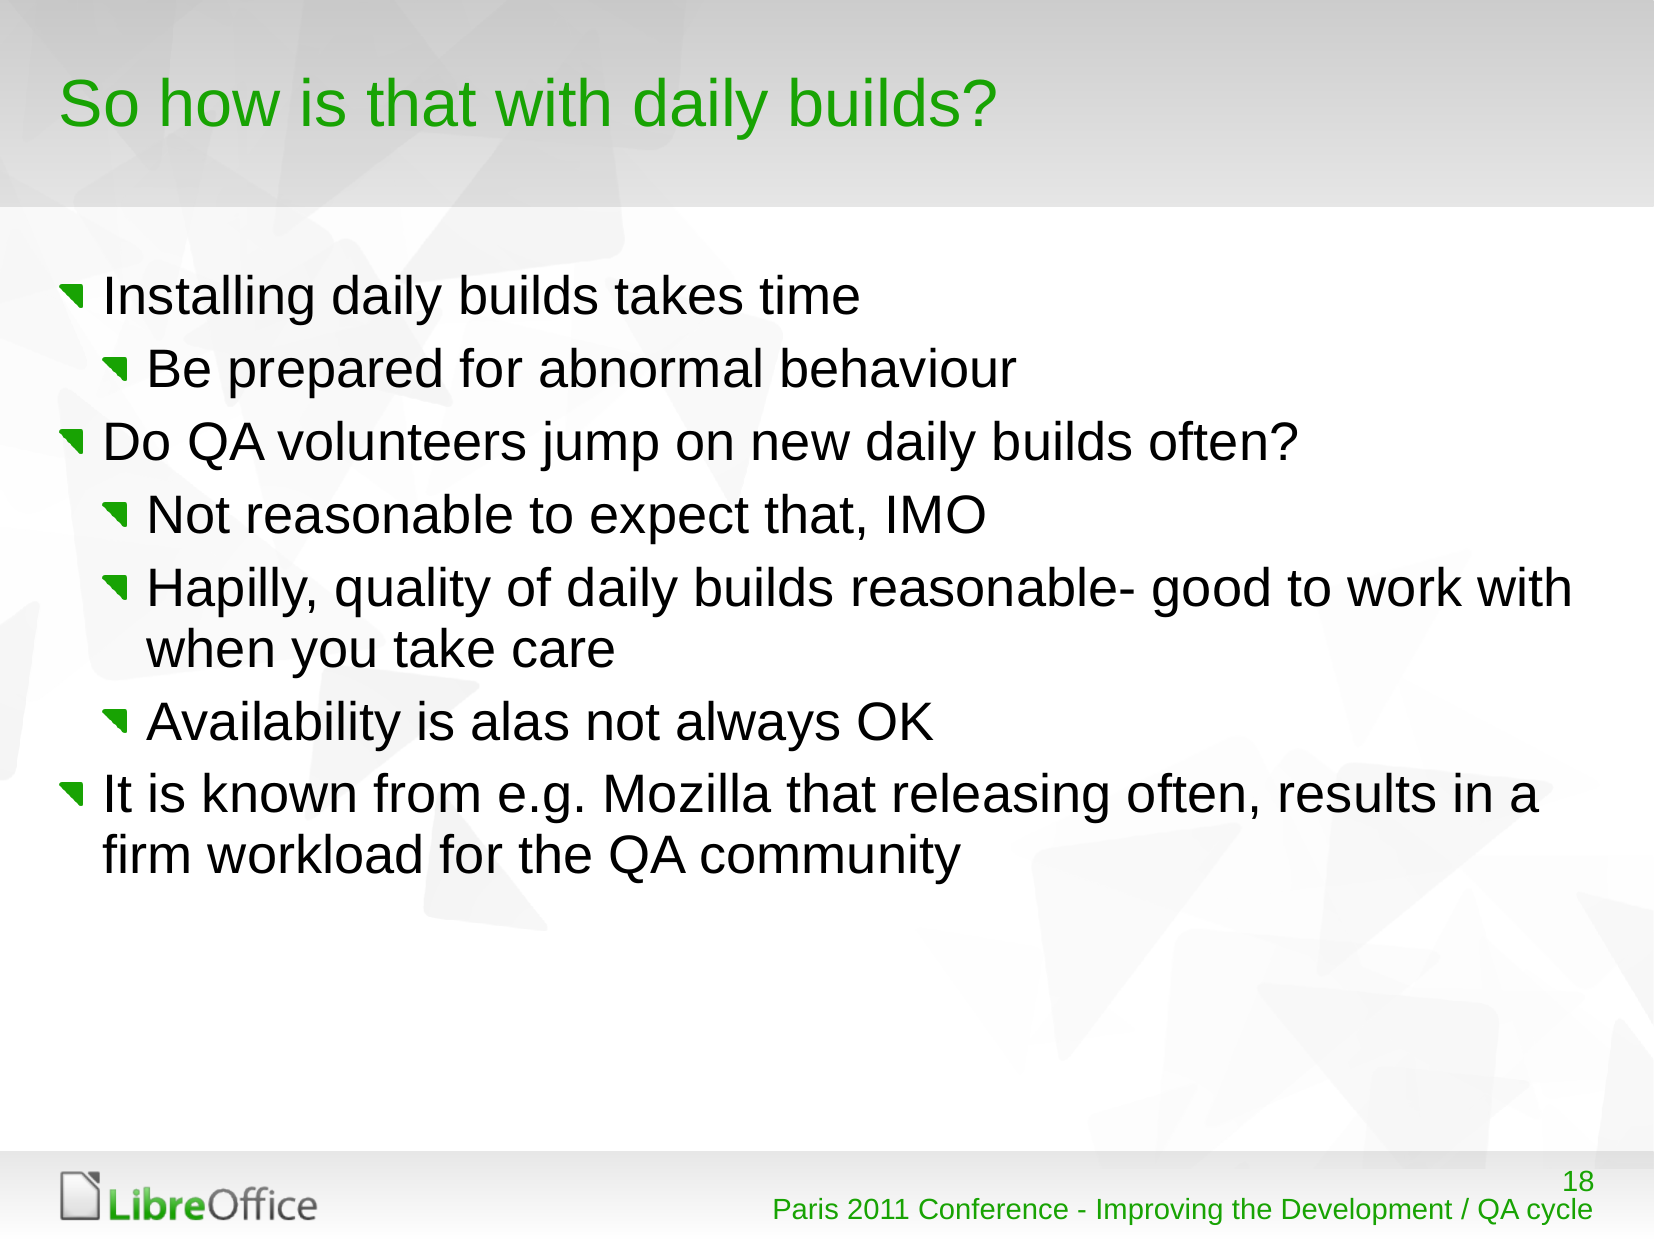

# So how is that with daily builds?
Installing daily builds takes time
Be prepared for abnormal behaviour
Do QA volunteers jump on new daily builds often?
Not reasonable to expect that, IMO
Hapilly, quality of daily builds reasonable- good to work with when you take care
Availability is alas not always OK
It is known from e.g. Mozilla that releasing often, results in a firm workload for the QA community
18
Paris 2011 Conference - Improving the Development / QA cycle